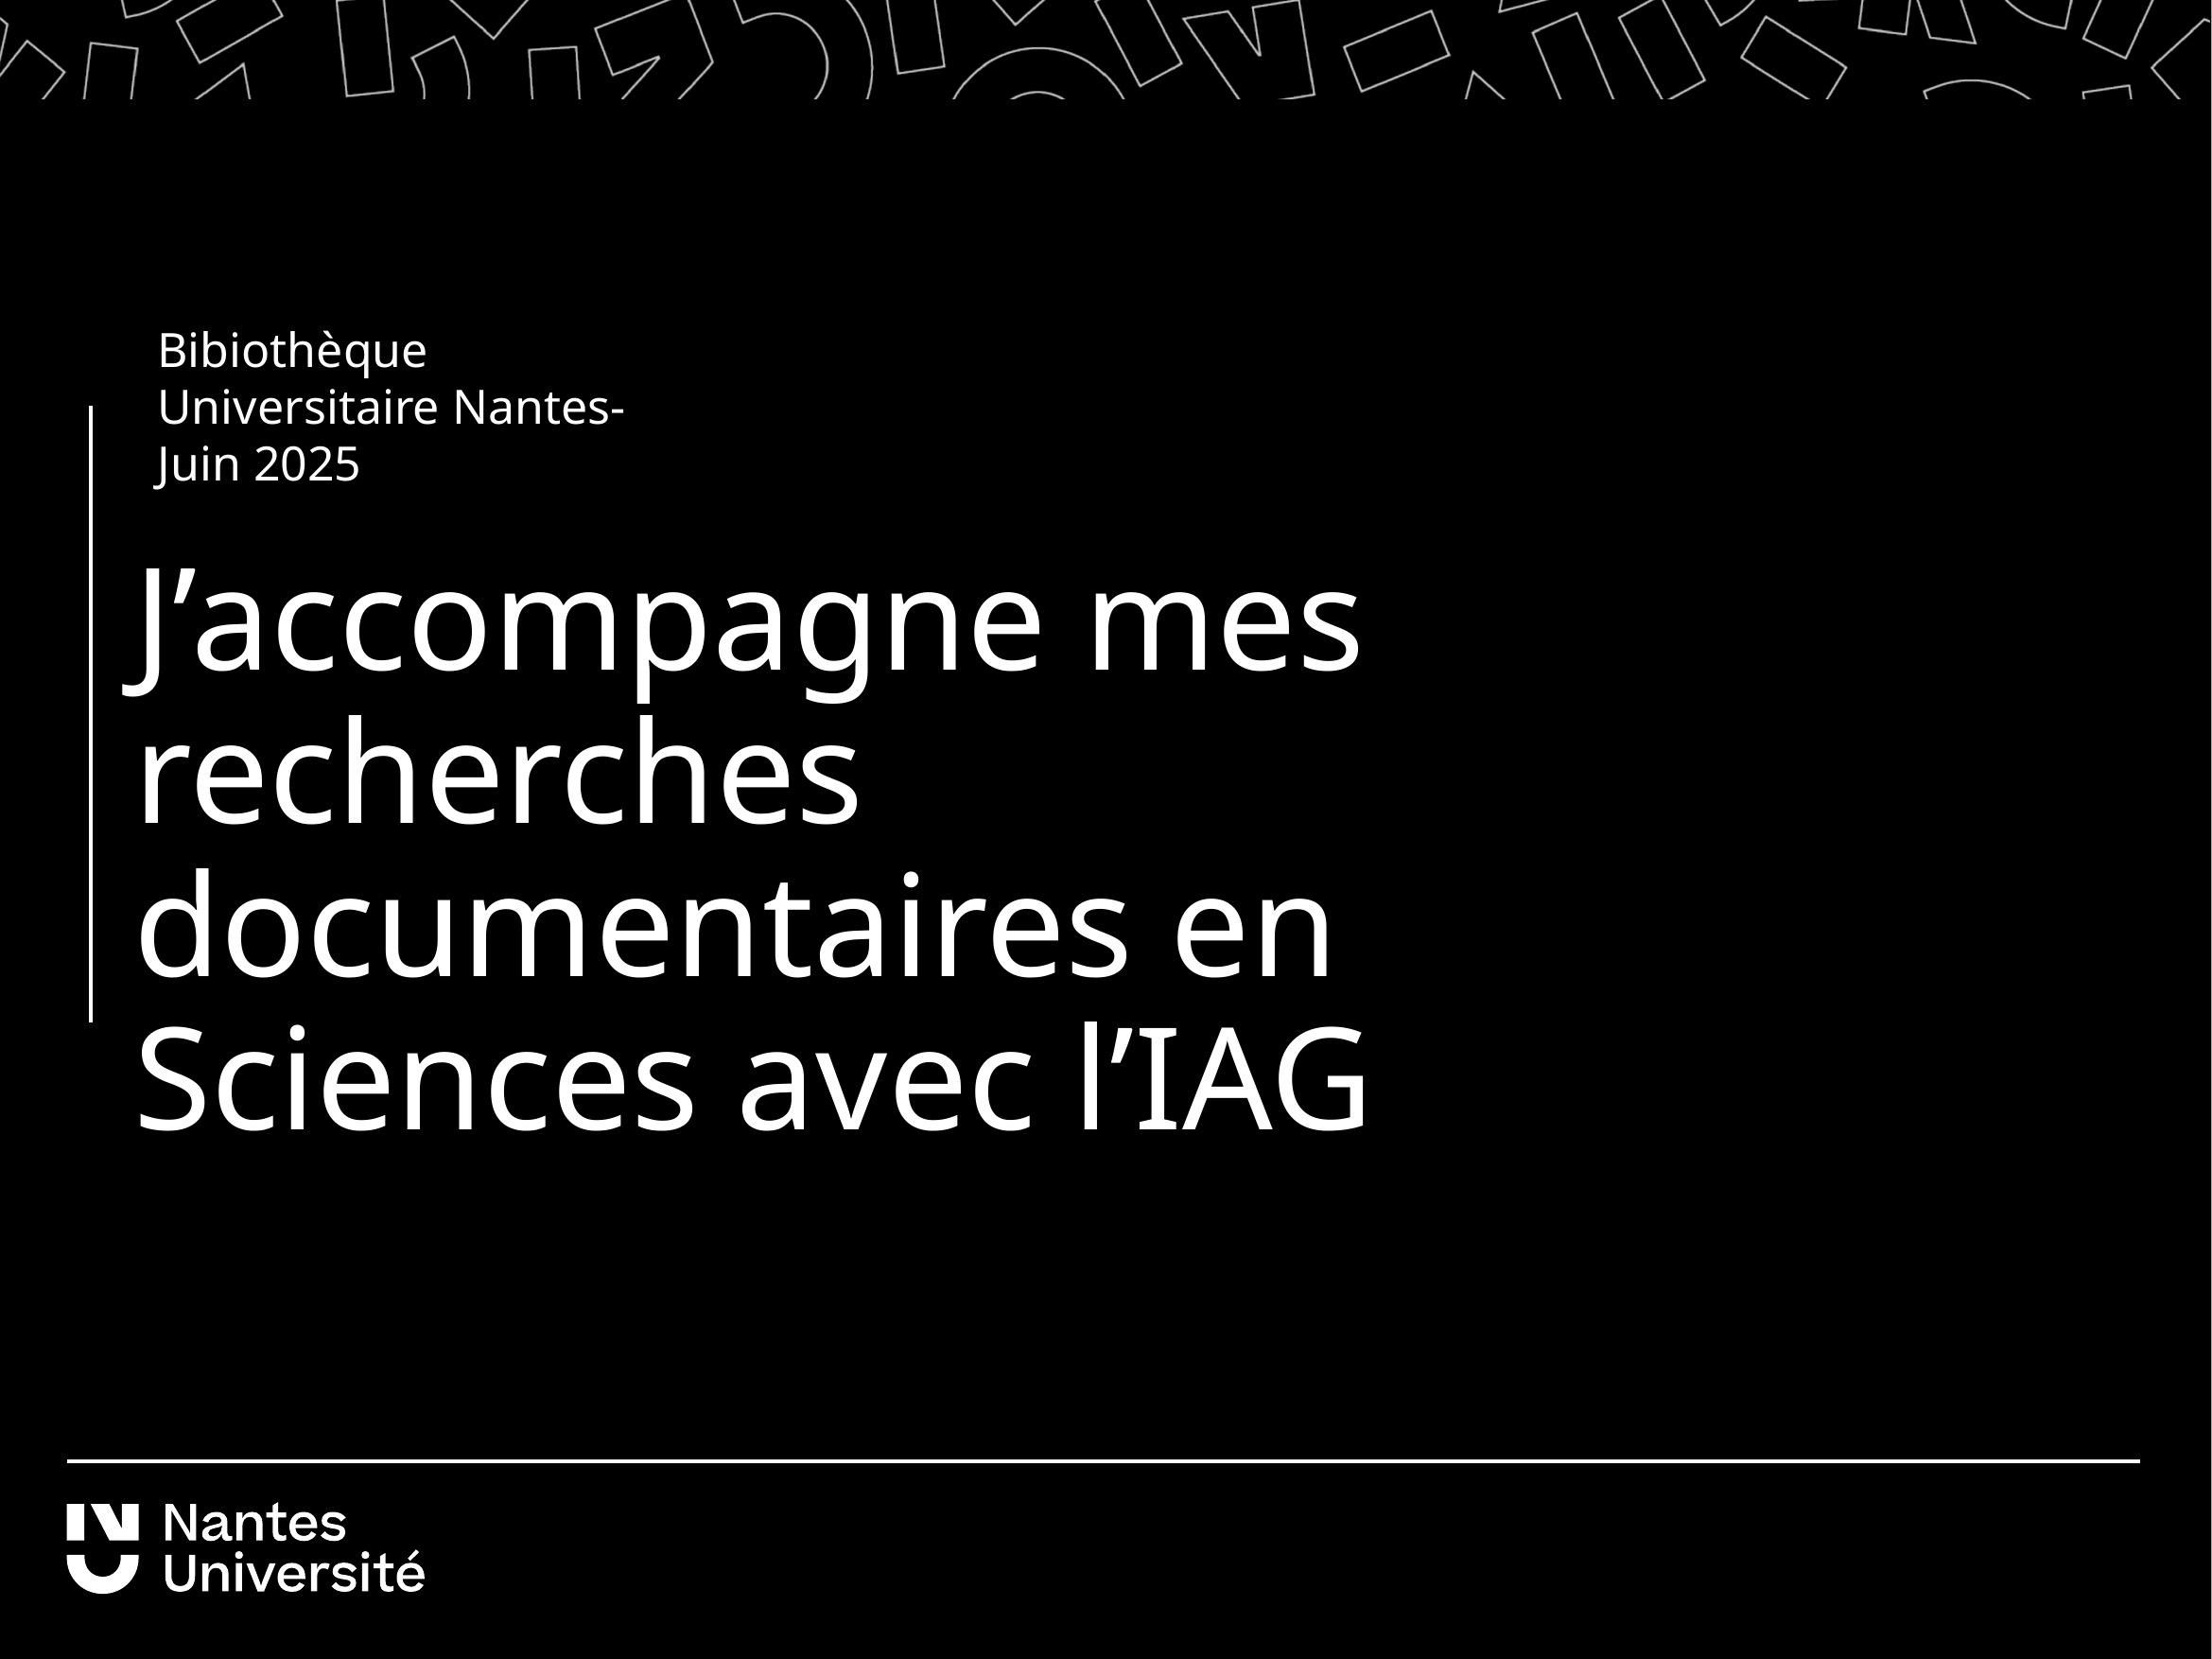

Bibiothèque Universitaire Nantes- Juin 2025
# J’accompagne mes recherches documentaires en Sciences avec l’IAG